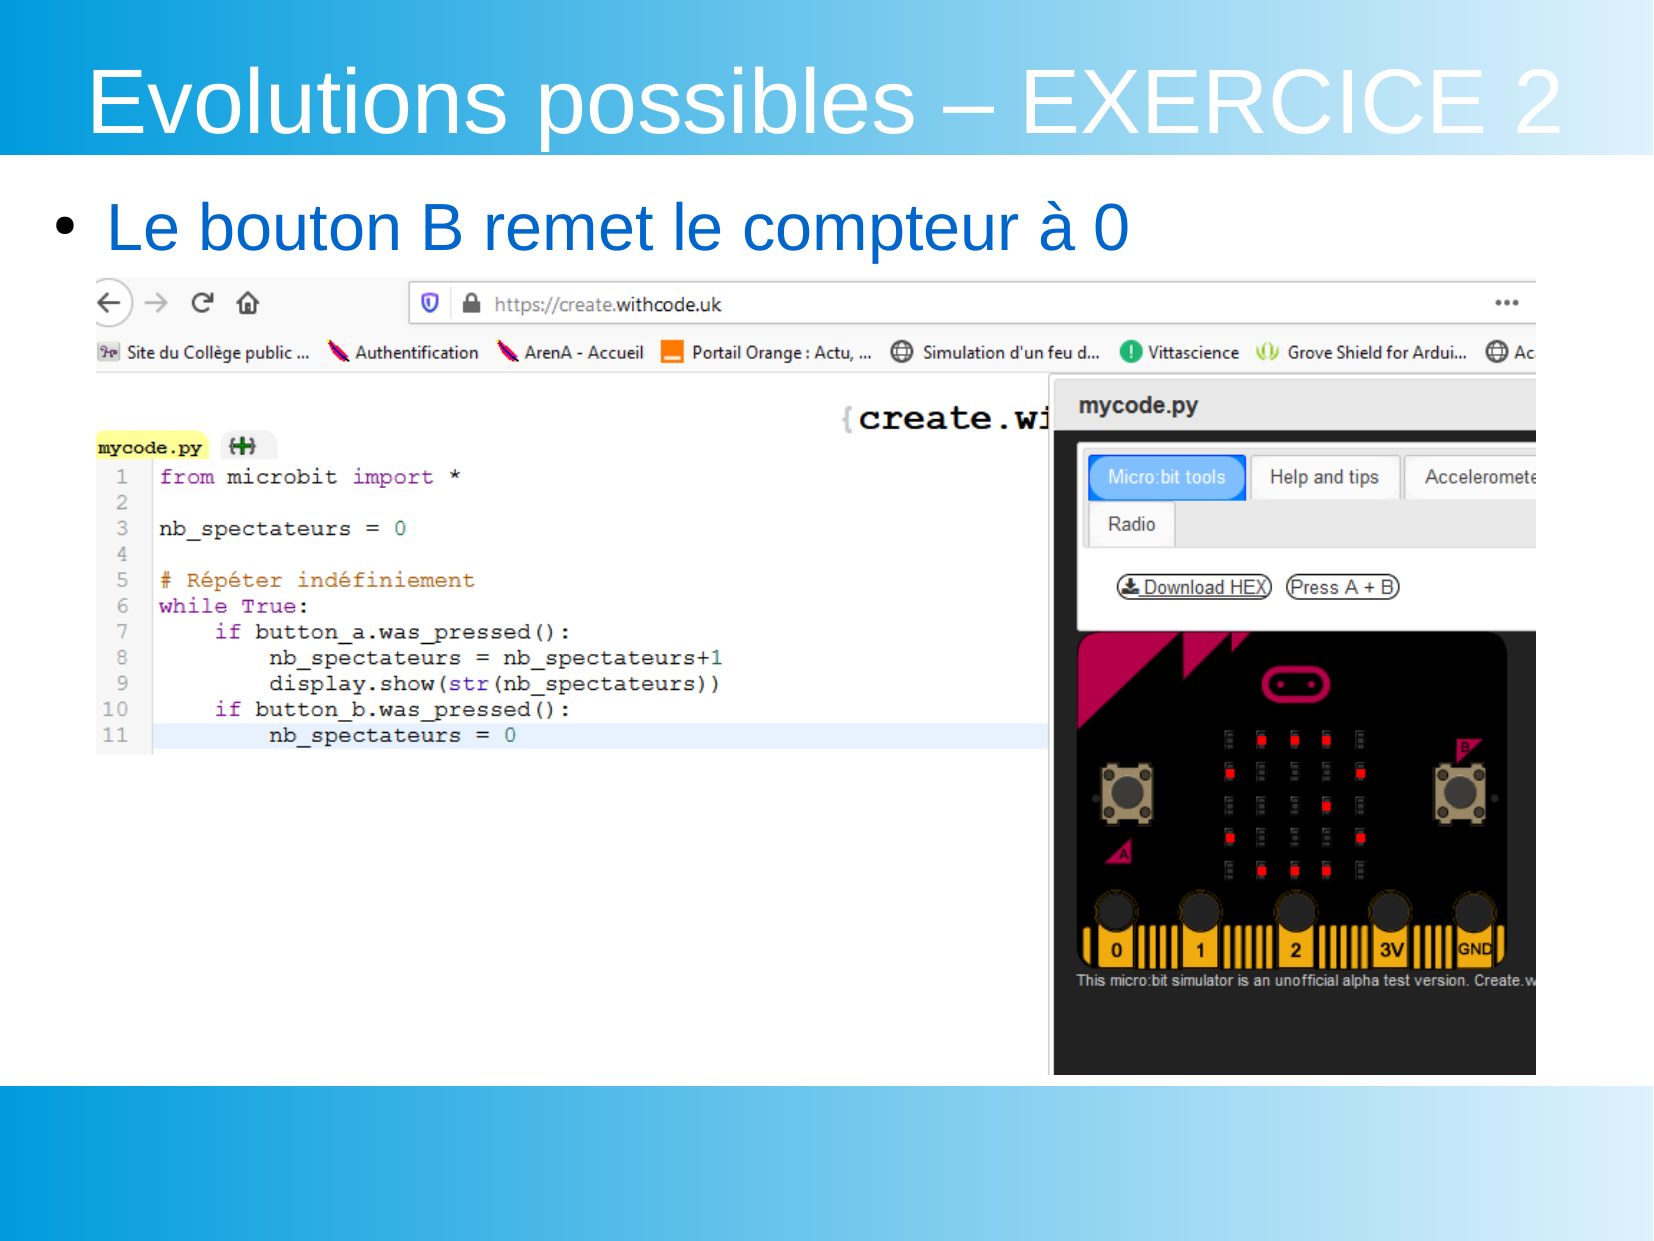

# Evolutions possibles – EXERCICE 2
Le bouton B remet le compteur à 0